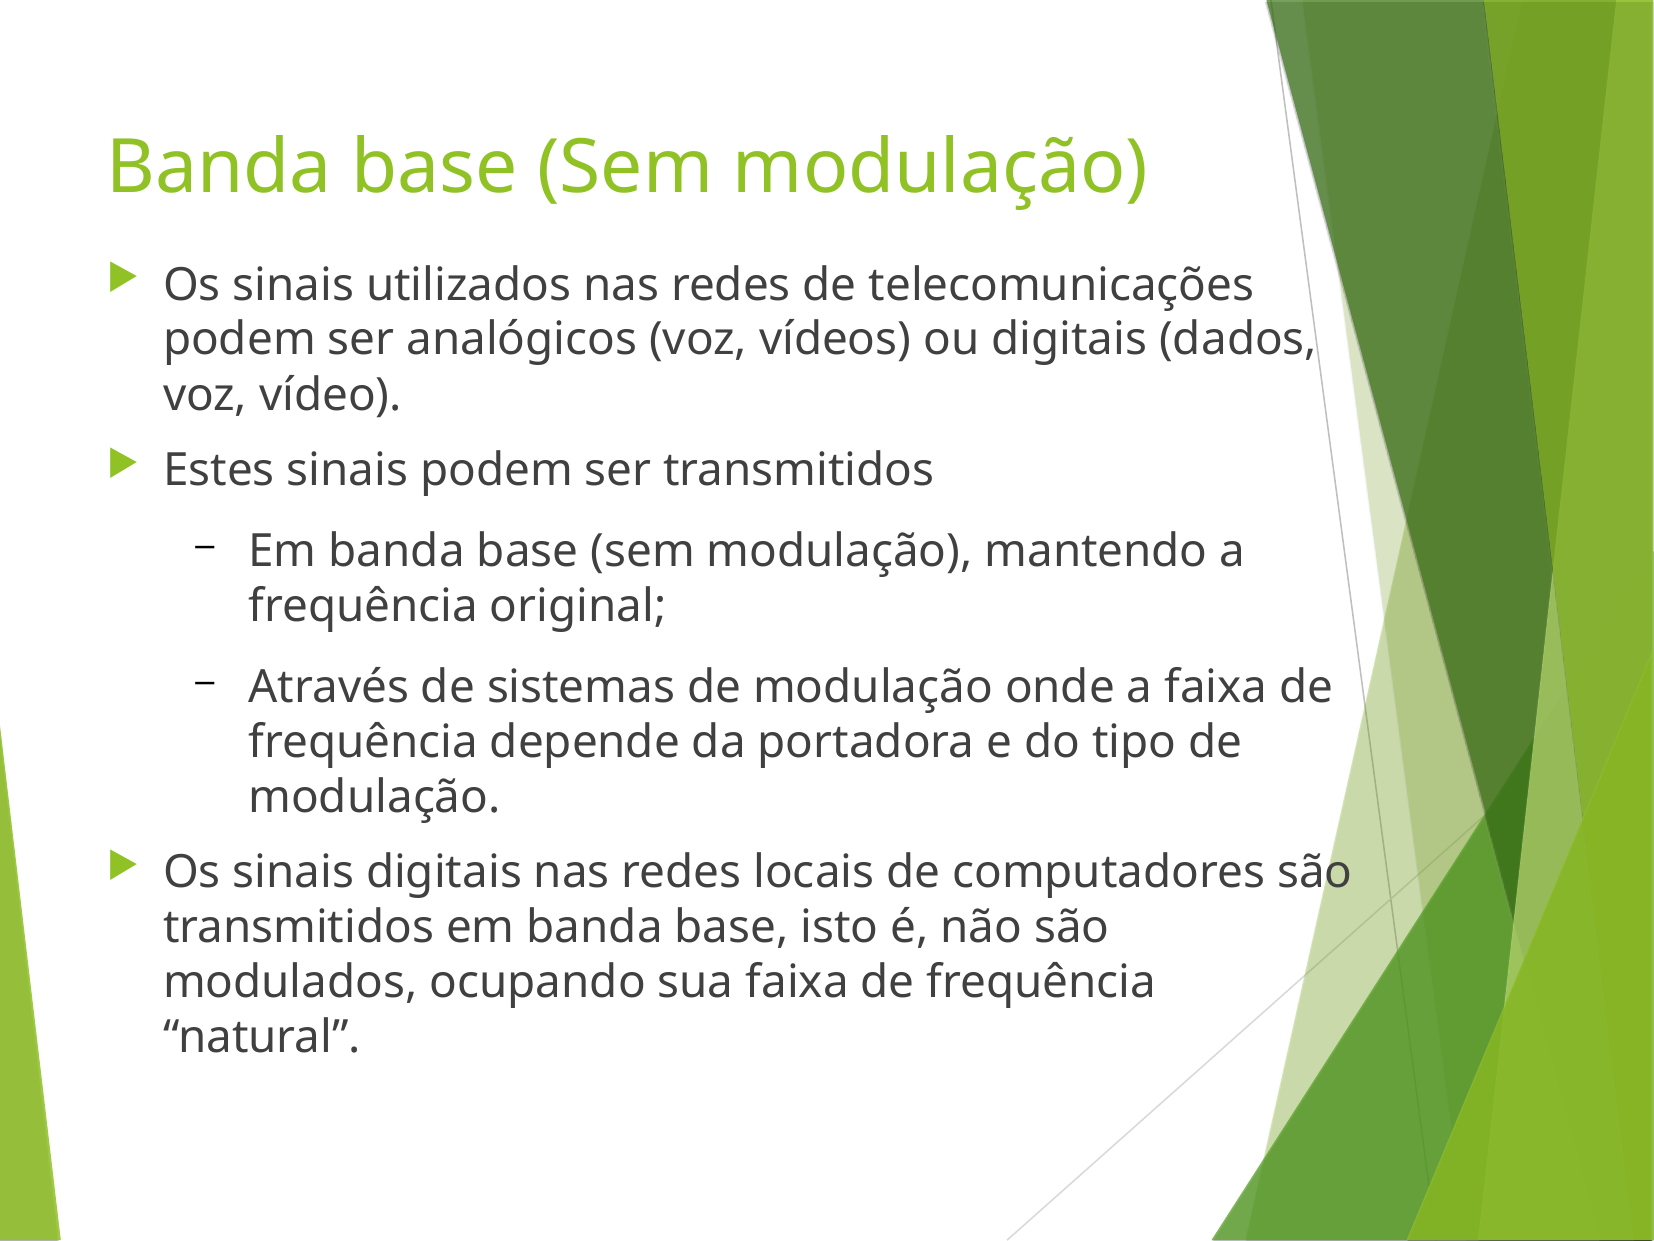

# Banda base (Sem modulação)
Os sinais utilizados nas redes de telecomunicações podem ser analógicos (voz, vídeos) ou digitais (dados, voz, vídeo).
Estes sinais podem ser transmitidos
Em banda base (sem modulação), mantendo a frequência original;
Através de sistemas de modulação onde a faixa de frequência depende da portadora e do tipo de modulação.
Os sinais digitais nas redes locais de computadores são transmitidos em banda base, isto é, não são modulados, ocupando sua faixa de frequência “natural”.